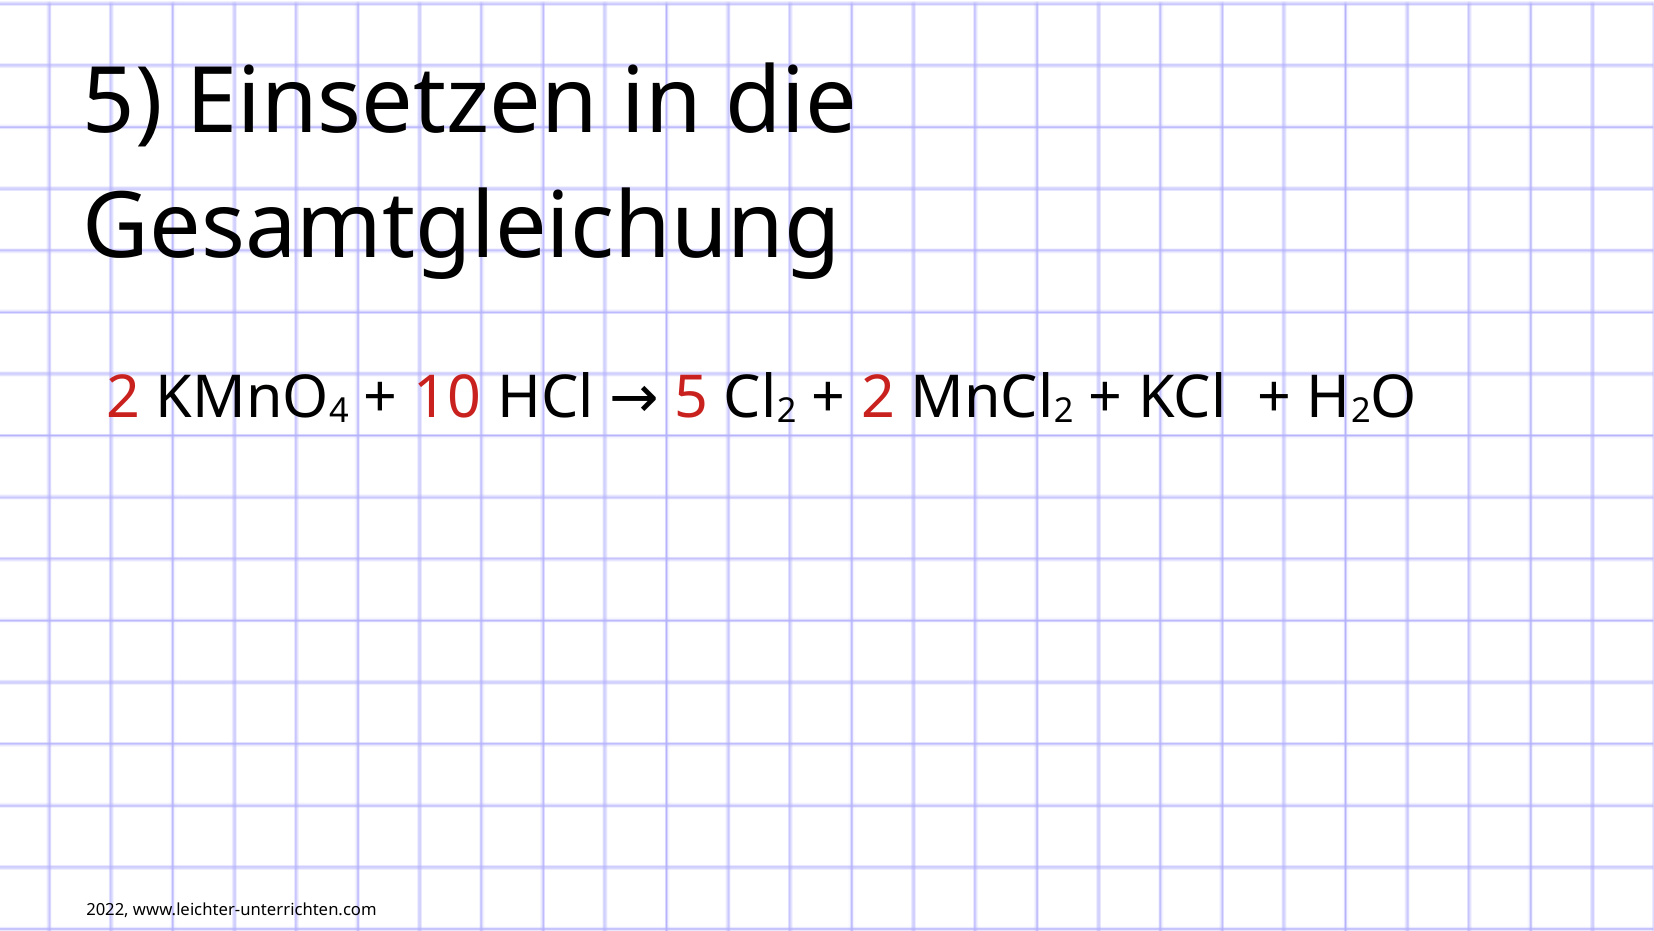

# 5) Einsetzen in die Gesamtgleichung
2 KMnO4 + 10 HCl → 5 Cl2 + 2 MnCl2 + KCl + H2O